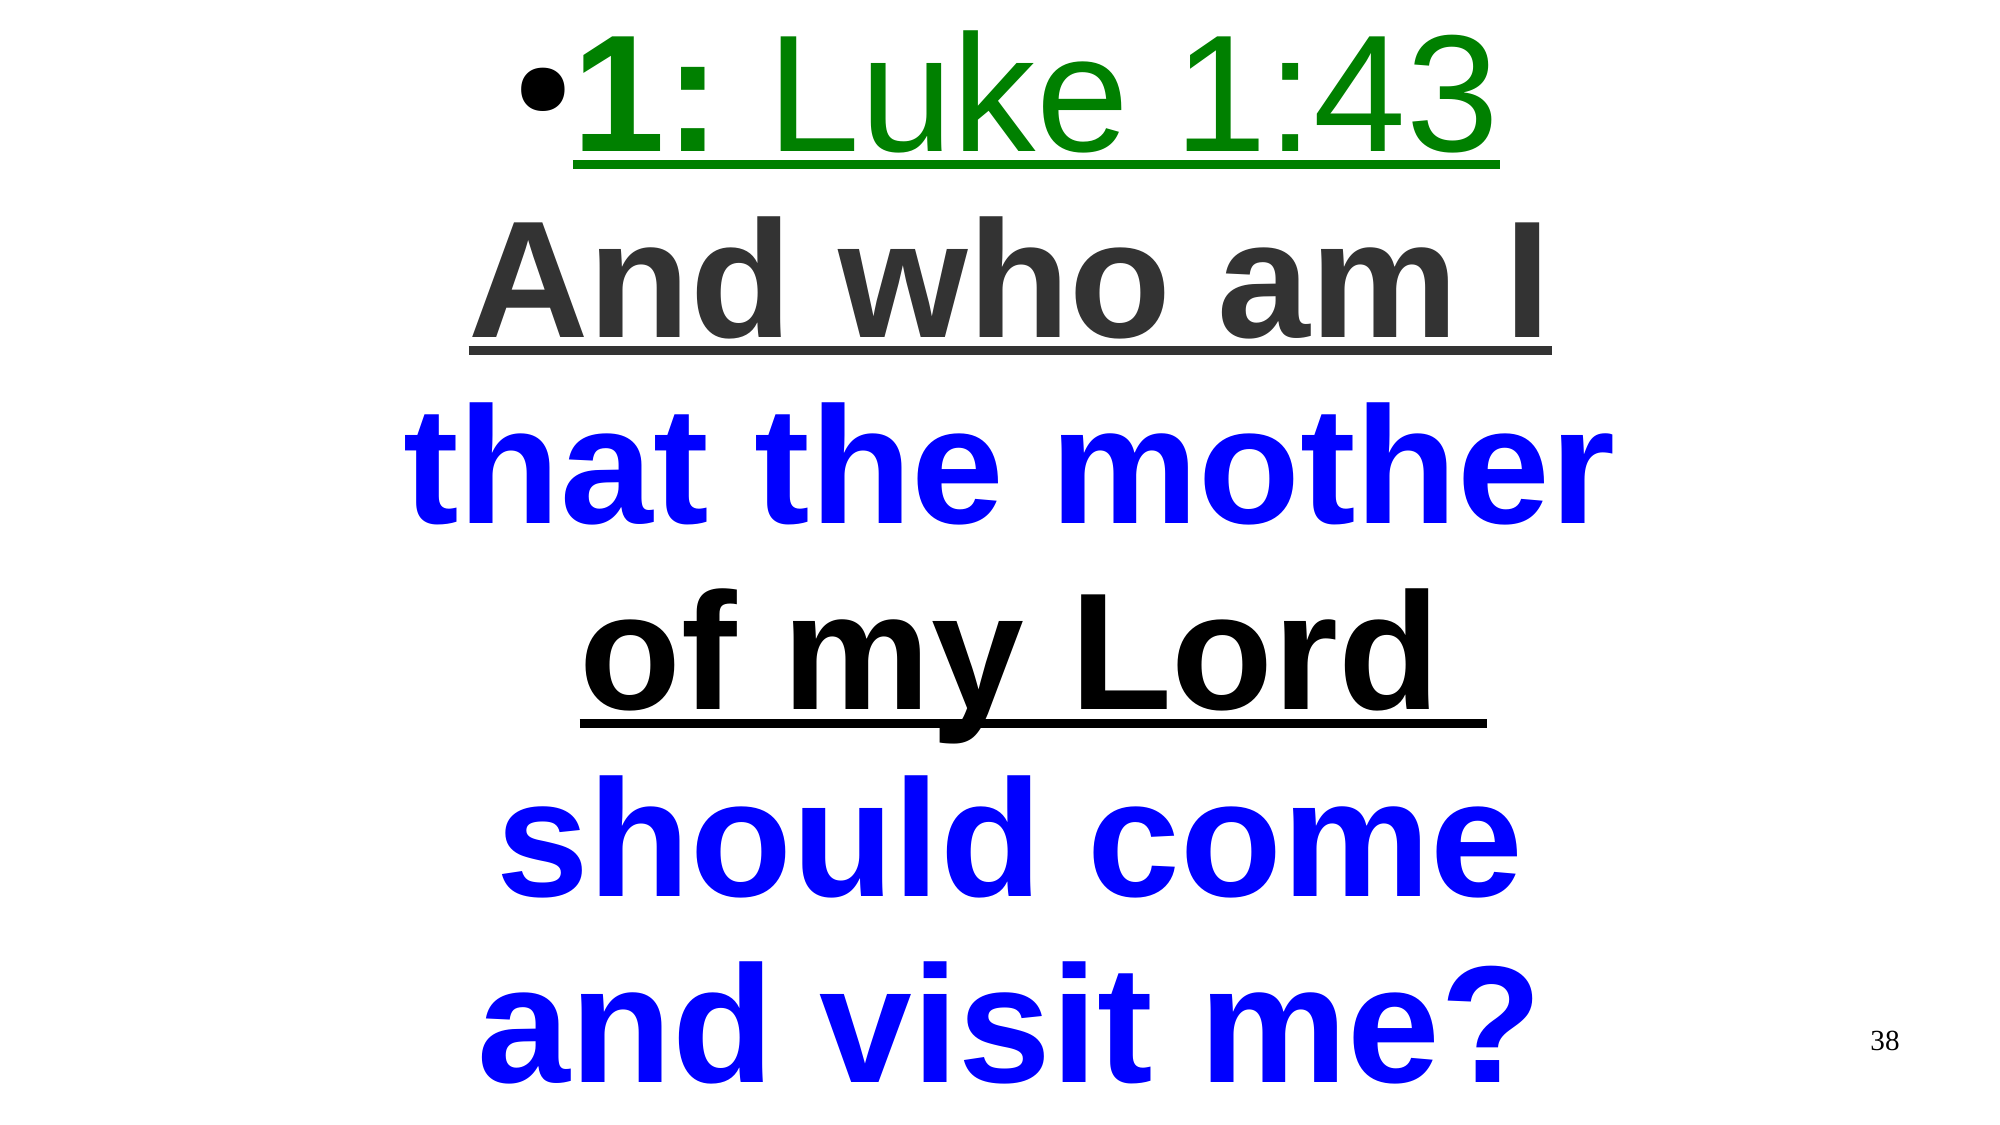

# 1: Luke 1:43 And who am I that the mother of my Lord should come and visit me?
38